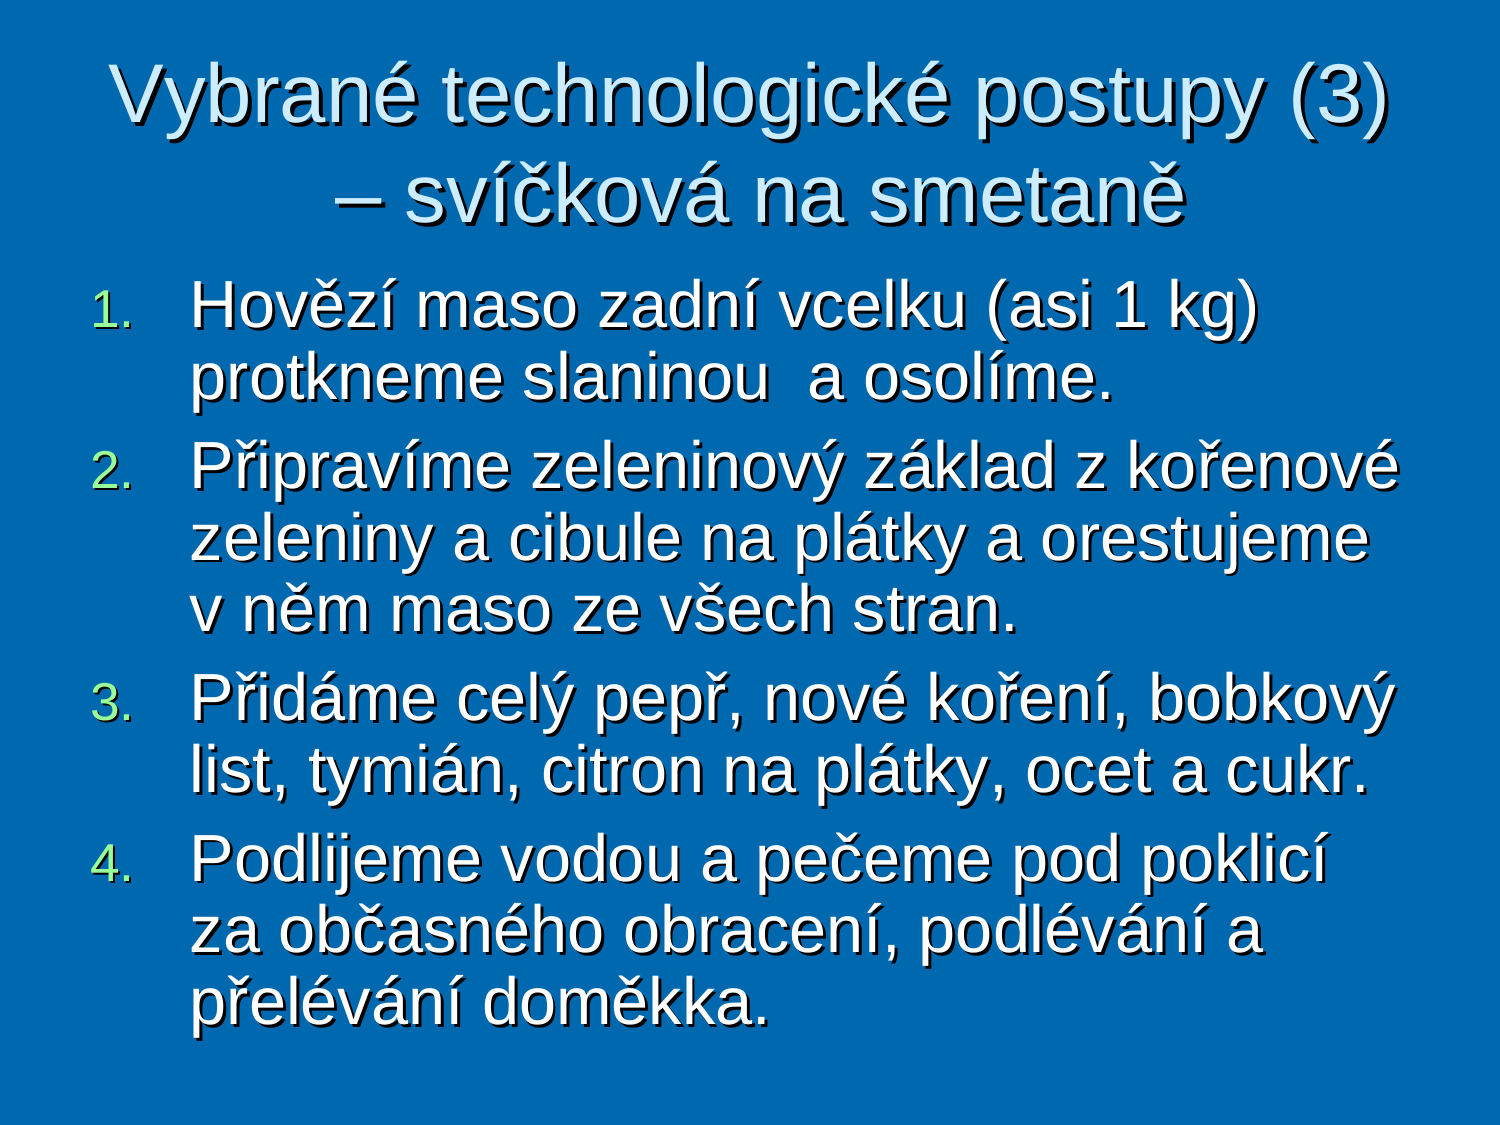

# Vybrané technologické postupy (3) – svíčková na smetaně
Hovězí maso zadní vcelku (asi 1 kg) protkneme slaninou a osolíme.
Připravíme zeleninový základ z kořenové zeleniny a cibule na plátky a orestujeme v něm maso ze všech stran.
Přidáme celý pepř, nové koření, bobkový list, tymián, citron na plátky, ocet a cukr.
Podlijeme vodou a pečeme pod poklicí za občasného obracení, podlévání a přelévání doměkka.